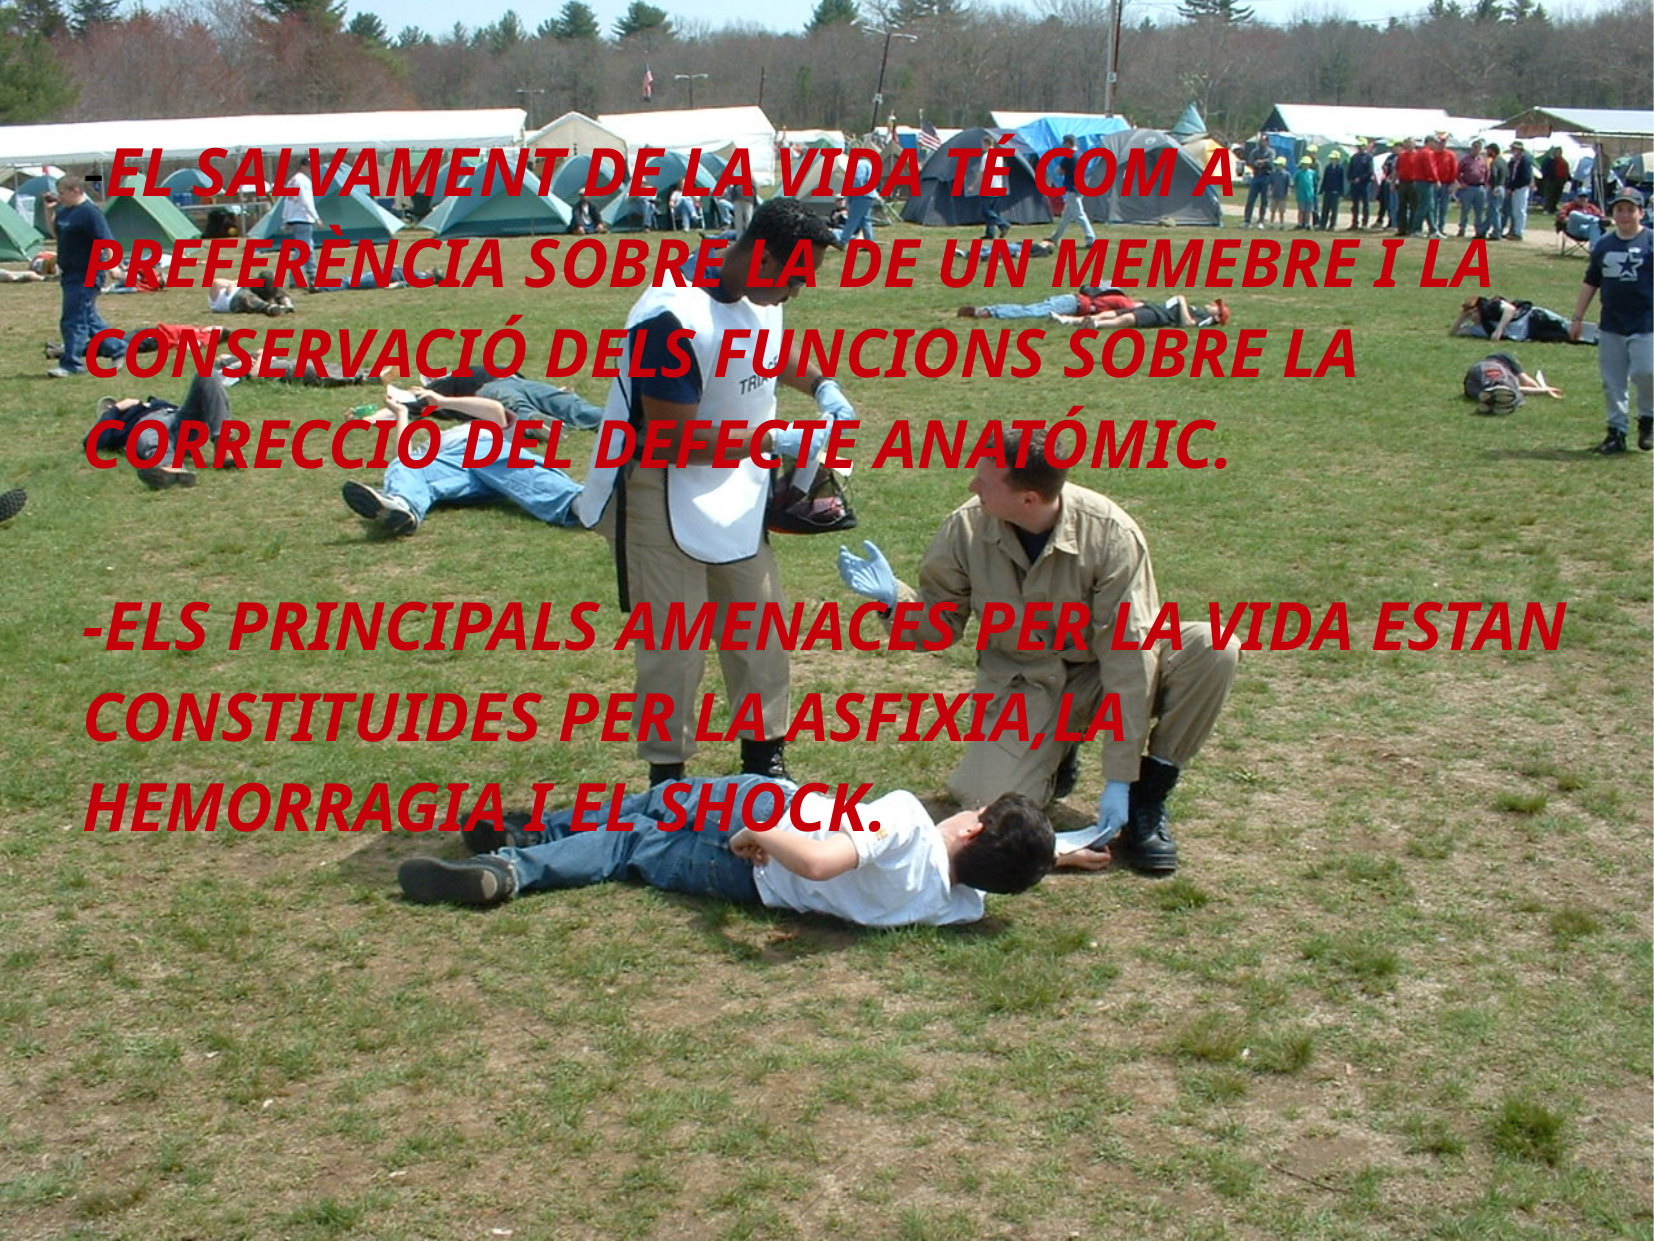

# -EL SALVAMENT DE LA VIDA TÉ COM A PREFERÈNCIA SOBRE LA DE UN MEMEBRE I LA CONSERVACIÓ DELS FUNCIONS SOBRE LA CORRECCIÓ DEL DEFECTE ANATÓMIC.
-ELS PRINCIPALS AMENACES PER LA VIDA ESTAN CONSTITUIDES PER LA ASFIXIA,LA HEMORRAGIA I EL SHOCK.